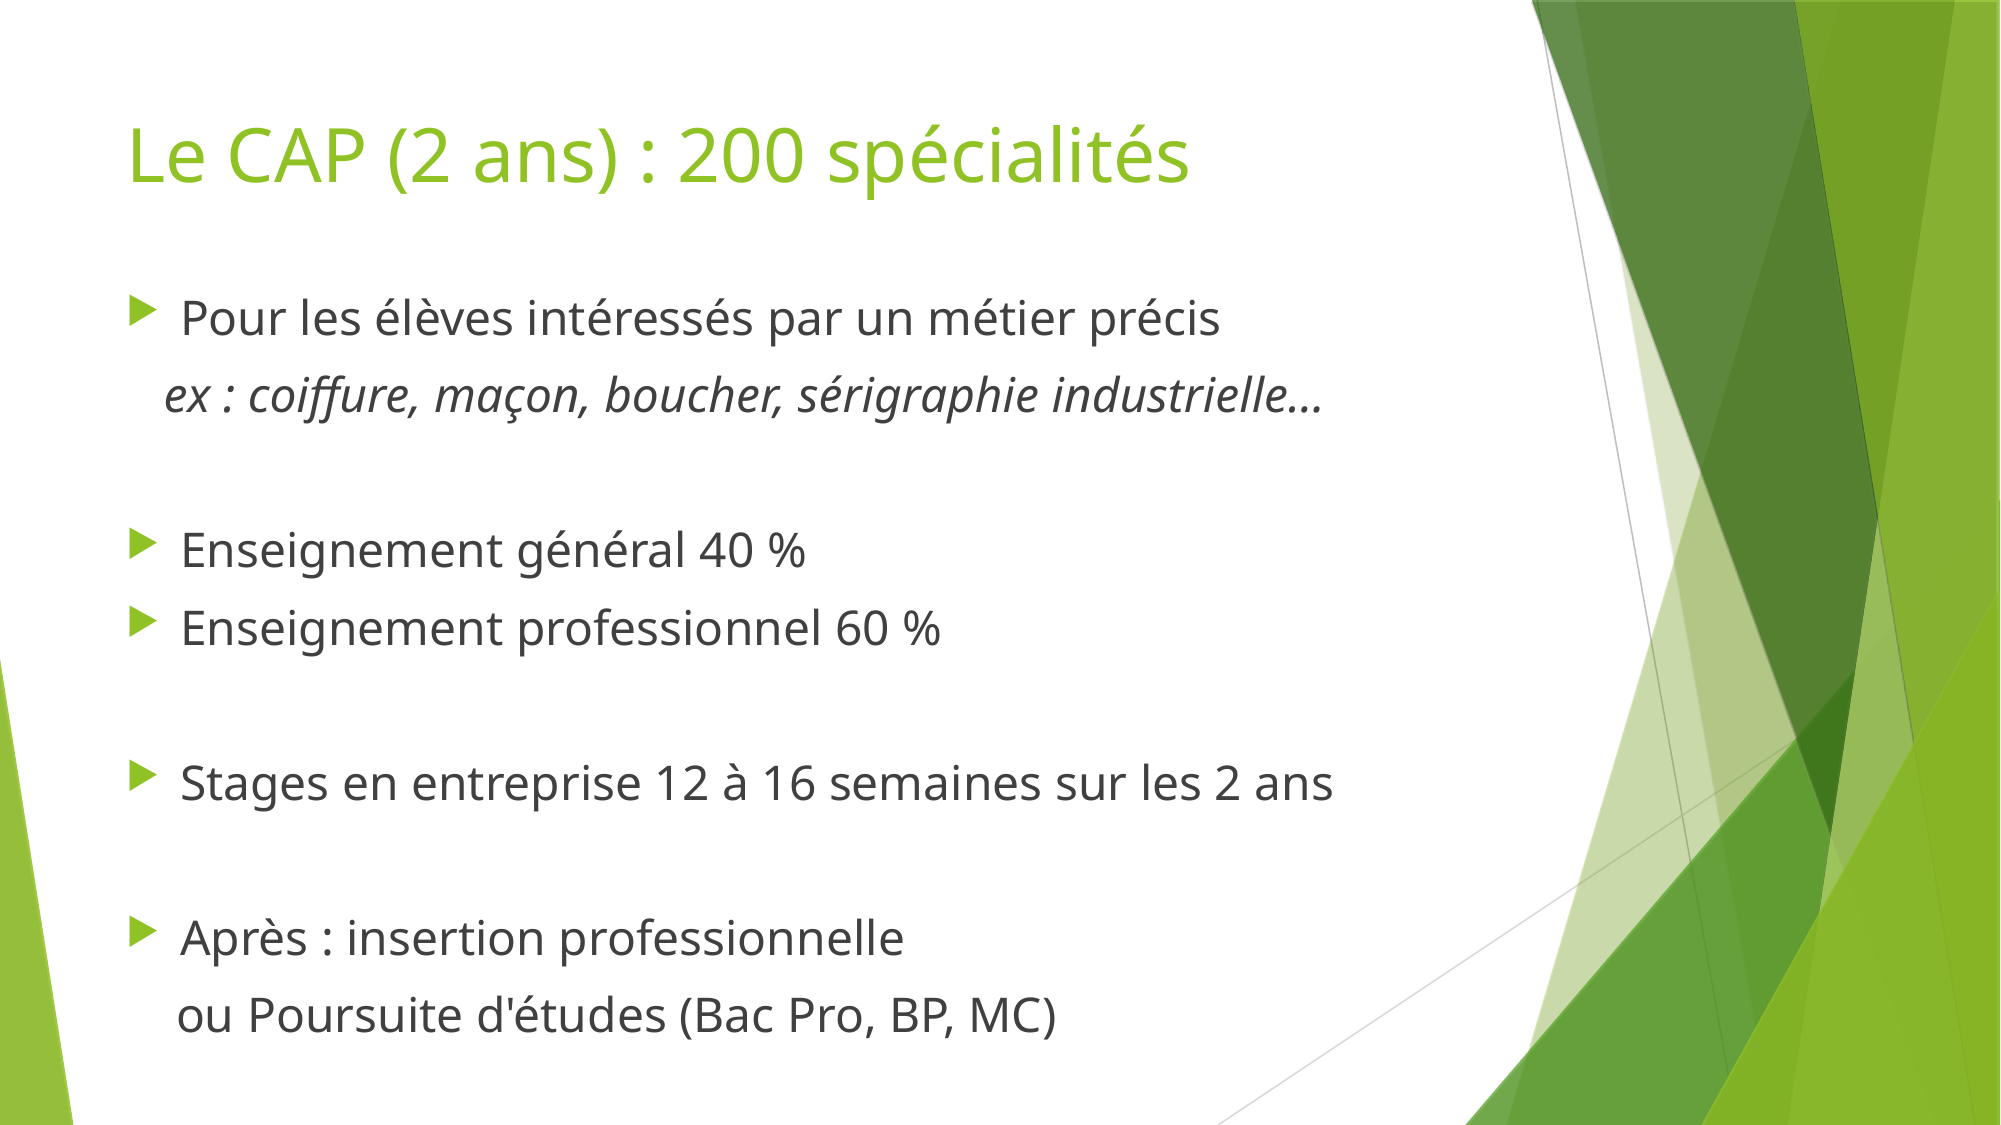

# Le CAP (2 ans) : 200 spécialités
Pour les élèves intéressés par un métier précis
 ex : coiffure, maçon, boucher, sérigraphie industrielle…
Enseignement général 40 %
Enseignement professionnel 60 %
Stages en entreprise 12 à 16 semaines sur les 2 ans
Après : insertion professionnelle
 ou Poursuite d'études (Bac Pro, BP, MC)